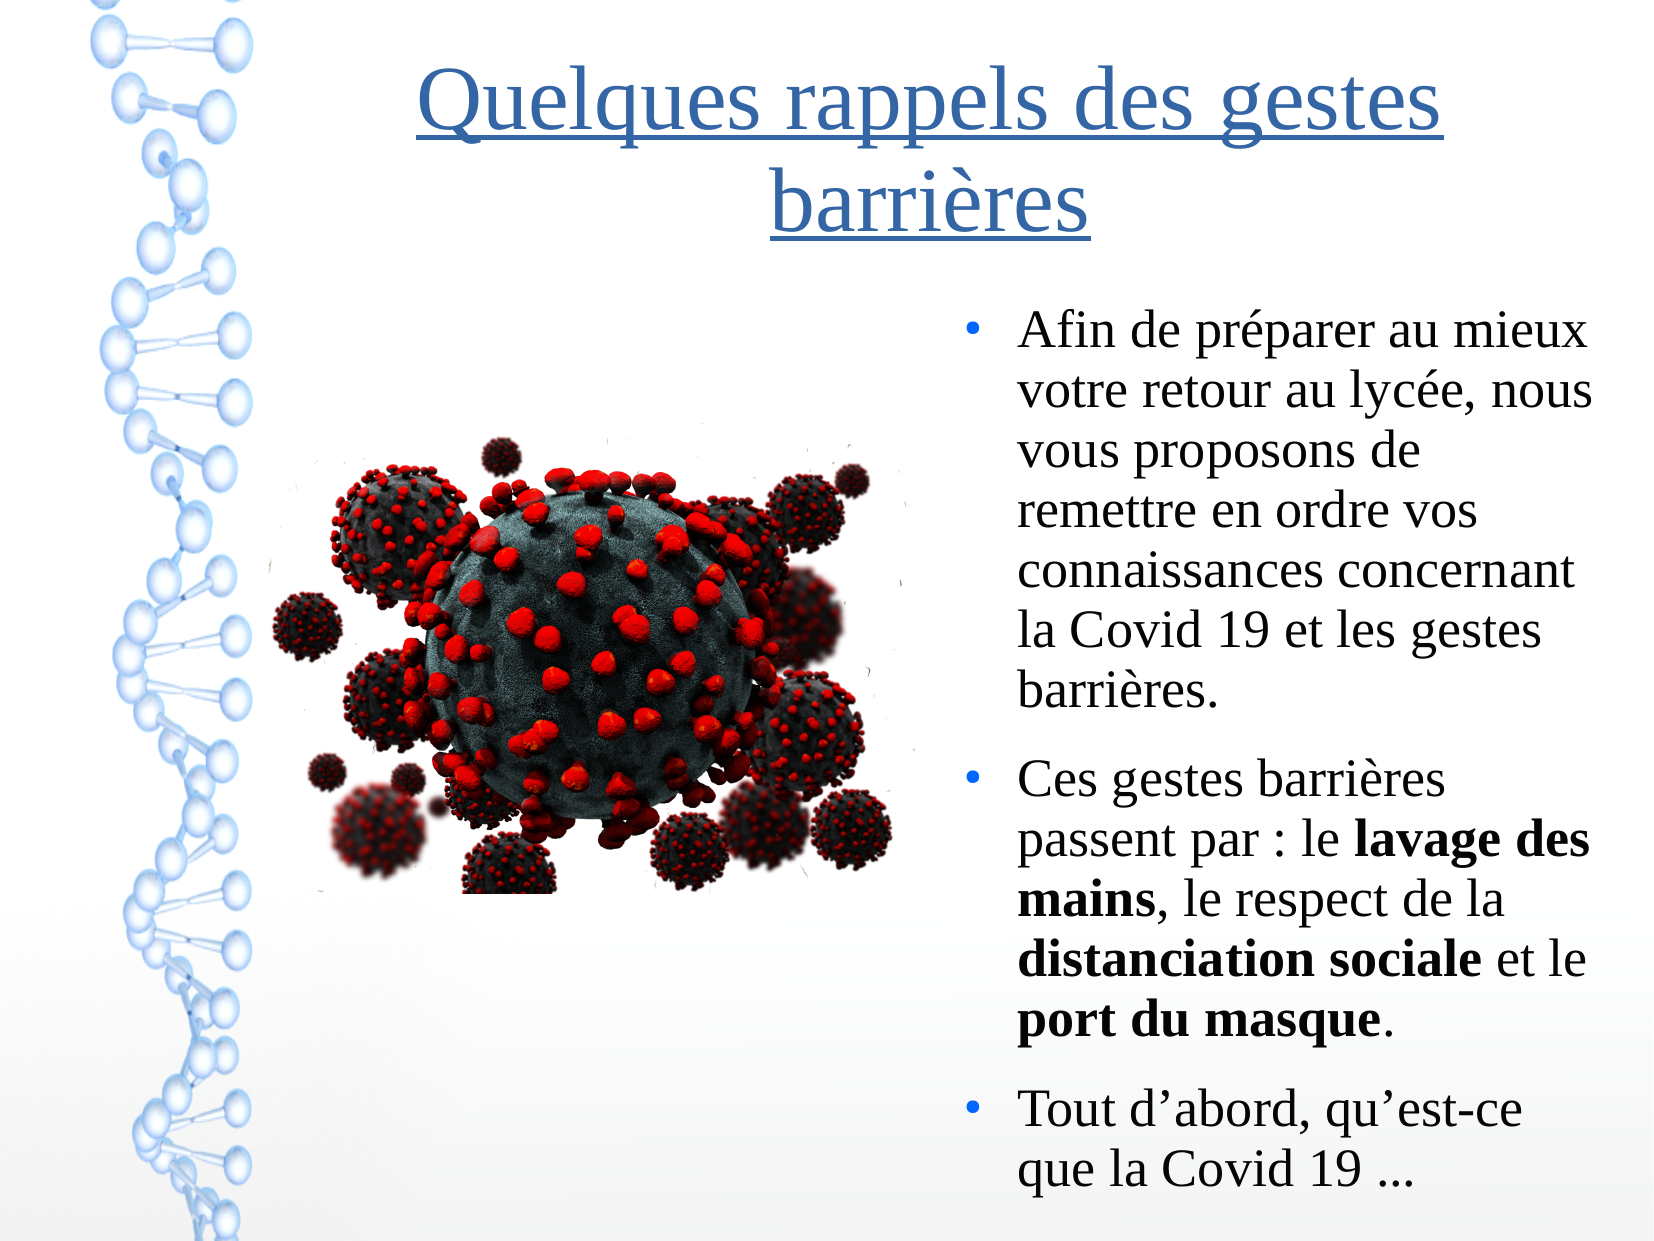

# Quelques rappels des gestes barrières
Afin de préparer au mieux votre retour au lycée, nous vous proposons de remettre en ordre vos connaissances concernant la Covid 19 et les gestes barrières.
Ces gestes barrières passent par : le lavage des mains, le respect de la distanciation sociale et le port du masque.
Tout d’abord, qu’est-ce que la Covid 19 ...